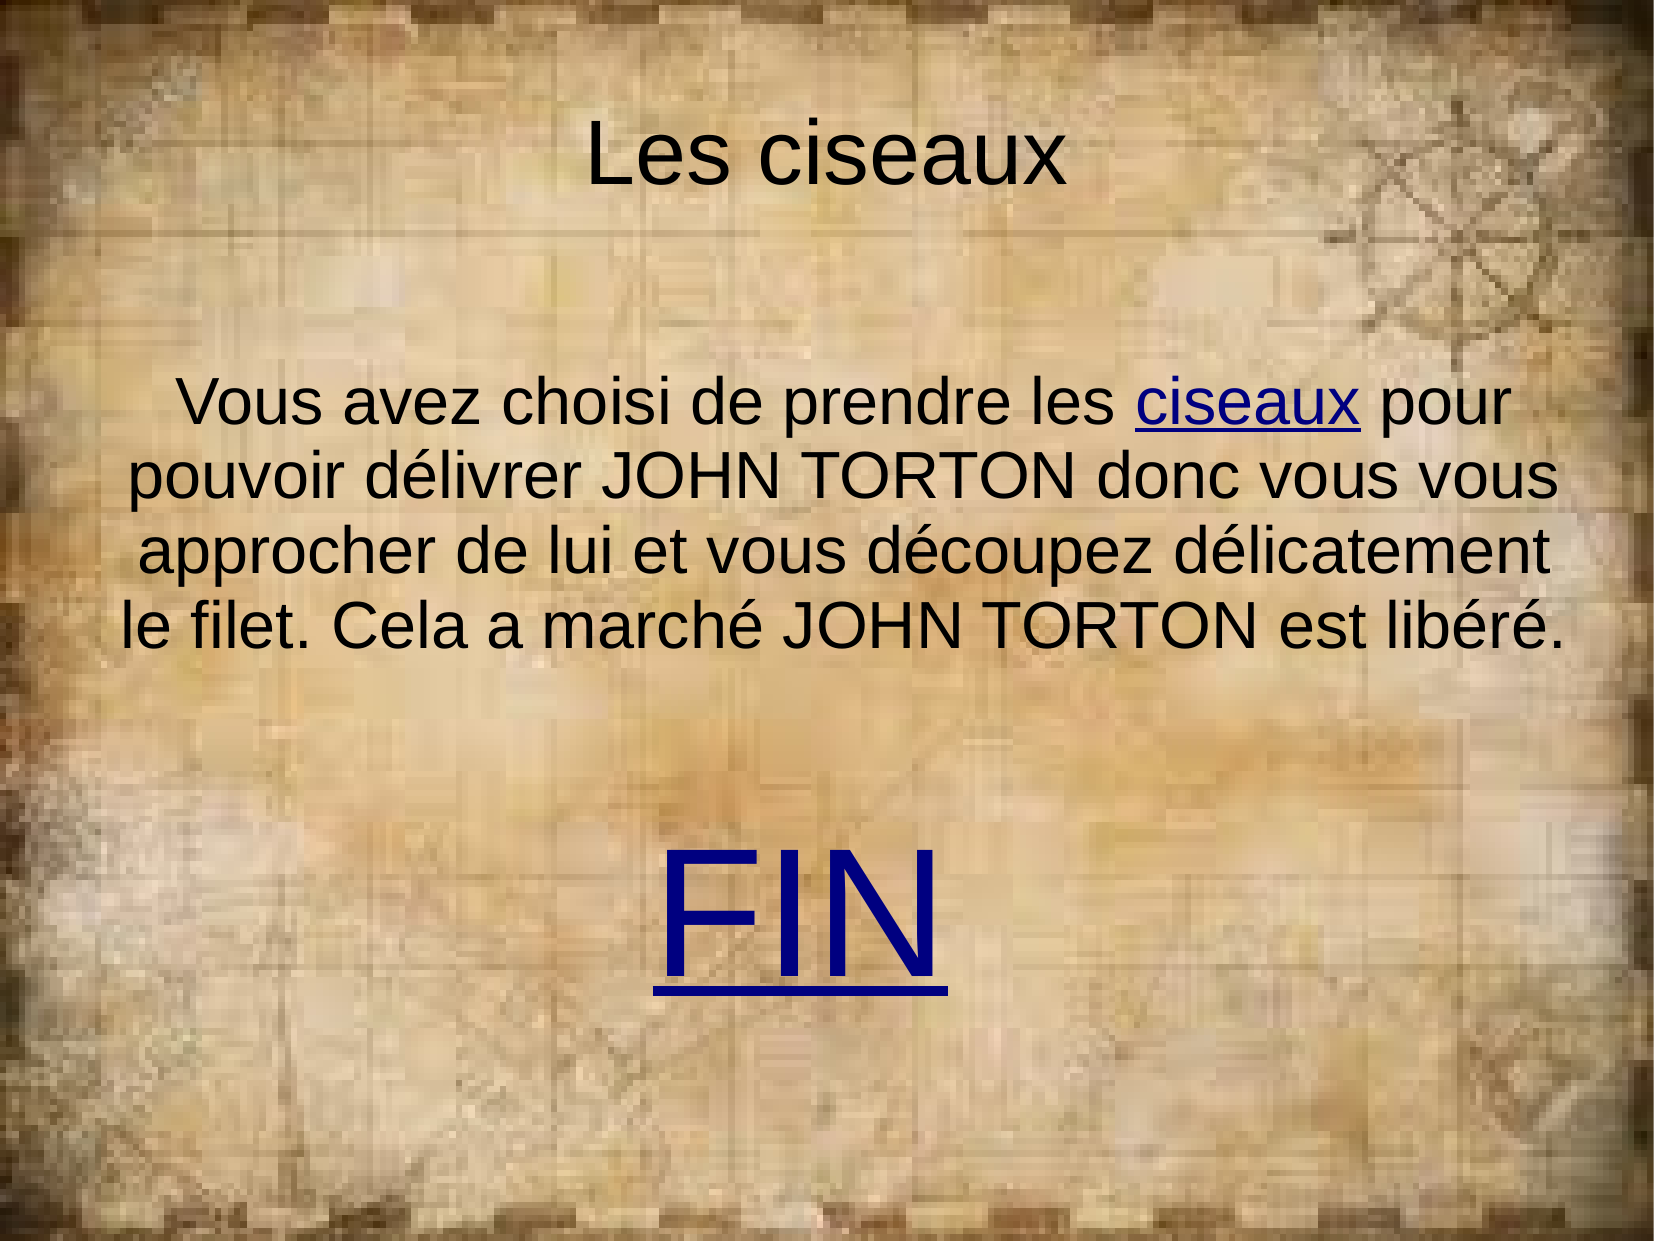

# Les ciseaux
Vous avez choisi de prendre les ciseaux pour pouvoir délivrer JOHN TORTON donc vous vous approcher de lui et vous découpez délicatement le filet. Cela a marché JOHN TORTON est libéré.
FIN